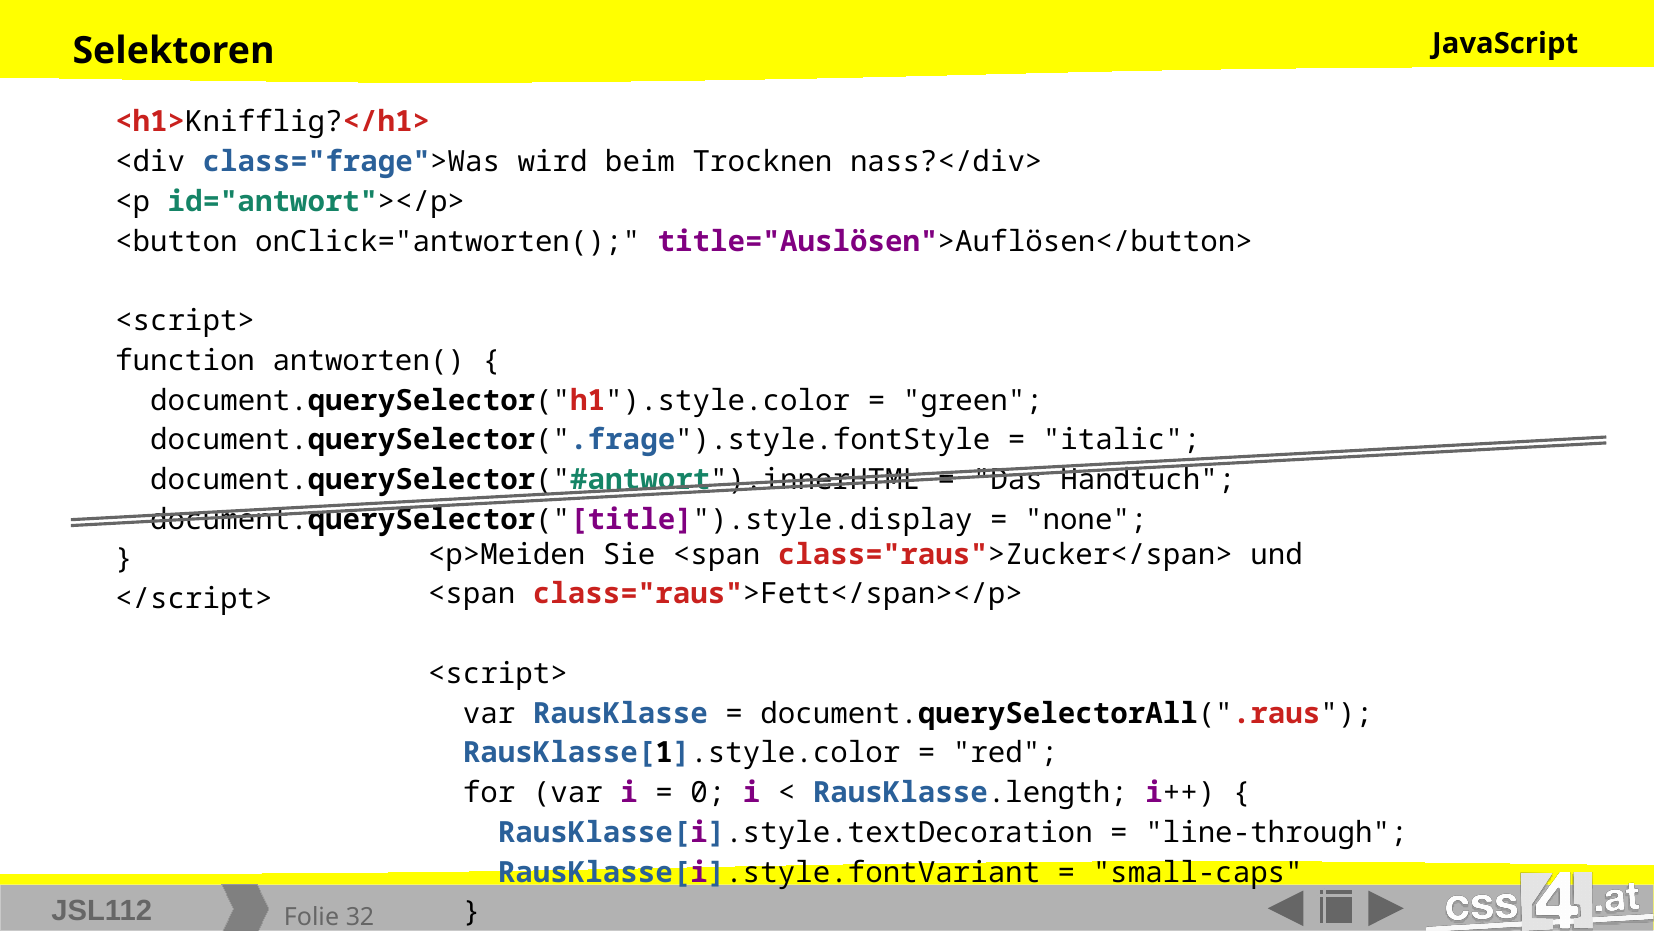

JavaScript
Selektoren
<h1>Knifflig?</h1>
<div class="frage">Was wird beim Trocknen nass?</div>
<p id="antwort"></p>
<button onClick="antworten();" title="Auslösen">Auflösen</button>
<script>
function antworten() {
 document.querySelector("h1").style.color = "green";
 document.querySelector(".frage").style.fontStyle = "italic";
 document.querySelector("#antwort").innerHTML = "Das Handtuch";
 document.querySelector("[title]").style.display = "none";
}
</script>
<p>Meiden Sie <span class="raus">Zucker</span> und
<span class="raus">Fett</span></p>
<script>
 var RausKlasse = document.querySelectorAll(".raus");
 RausKlasse[1].style.color = "red";
 for (var i = 0; i < RausKlasse.length; i++) {
 RausKlasse[i].style.textDecoration = "line-through";
 RausKlasse[i].style.fontVariant = "small-caps"
 }
</script>
JSL112
Folie